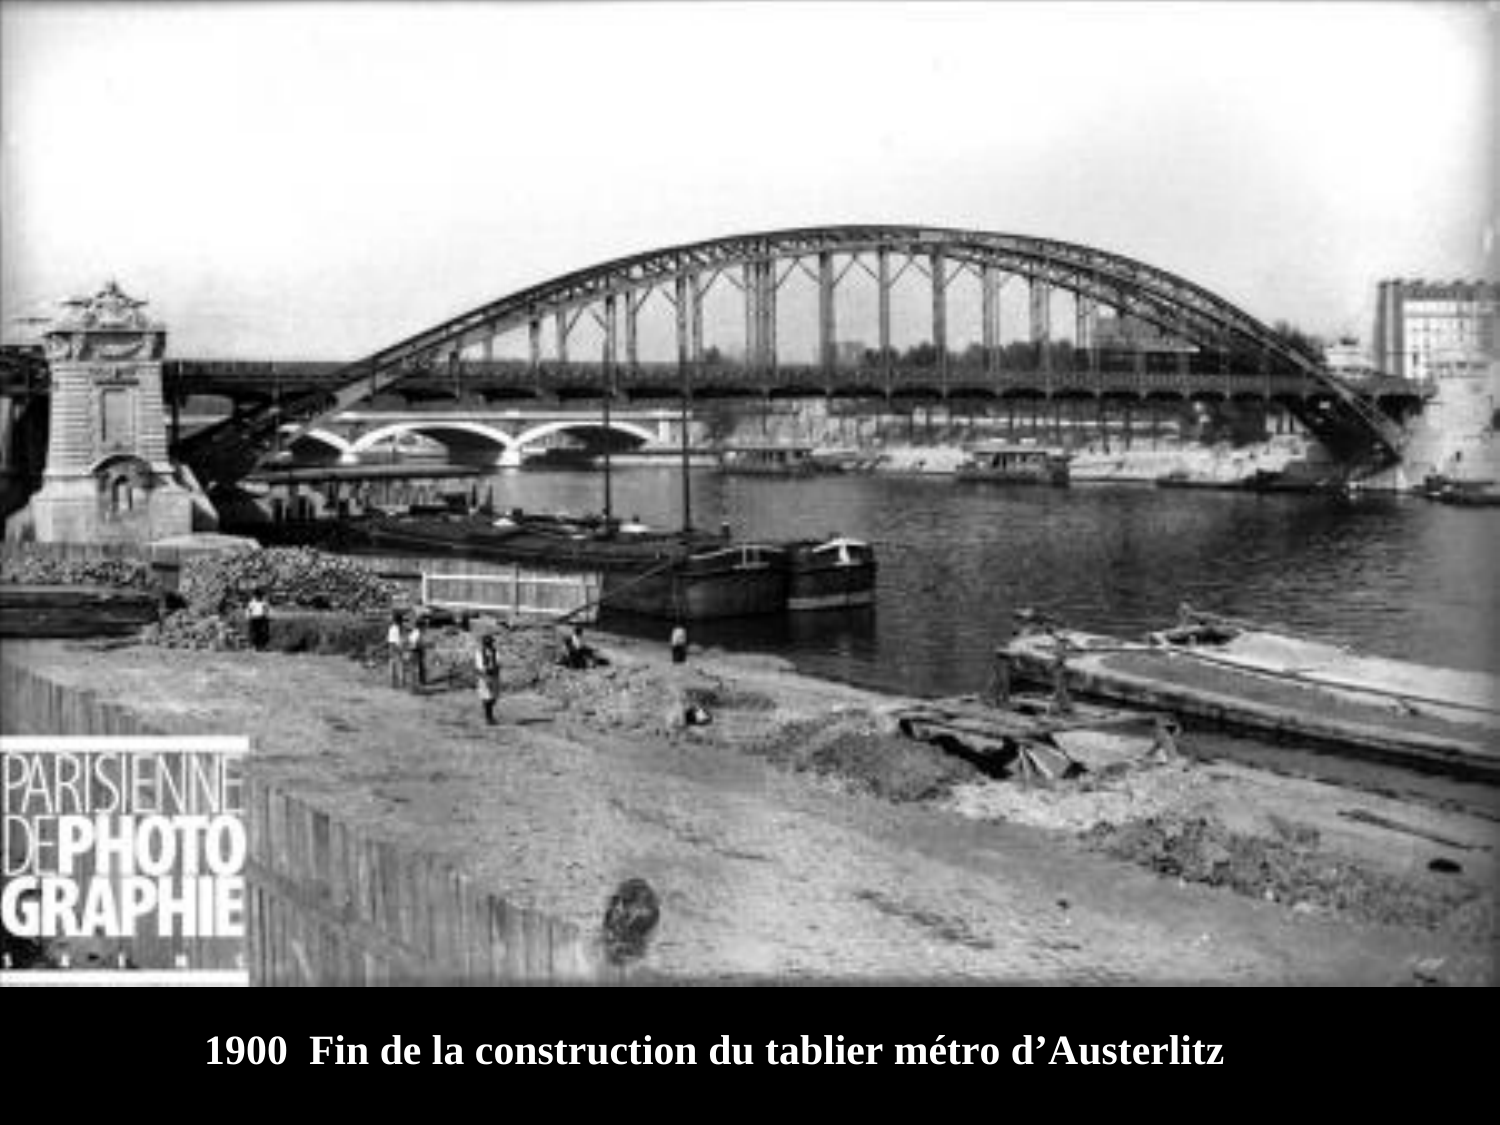

1900 Fin de la construction du tablier métro d’Austerlitz